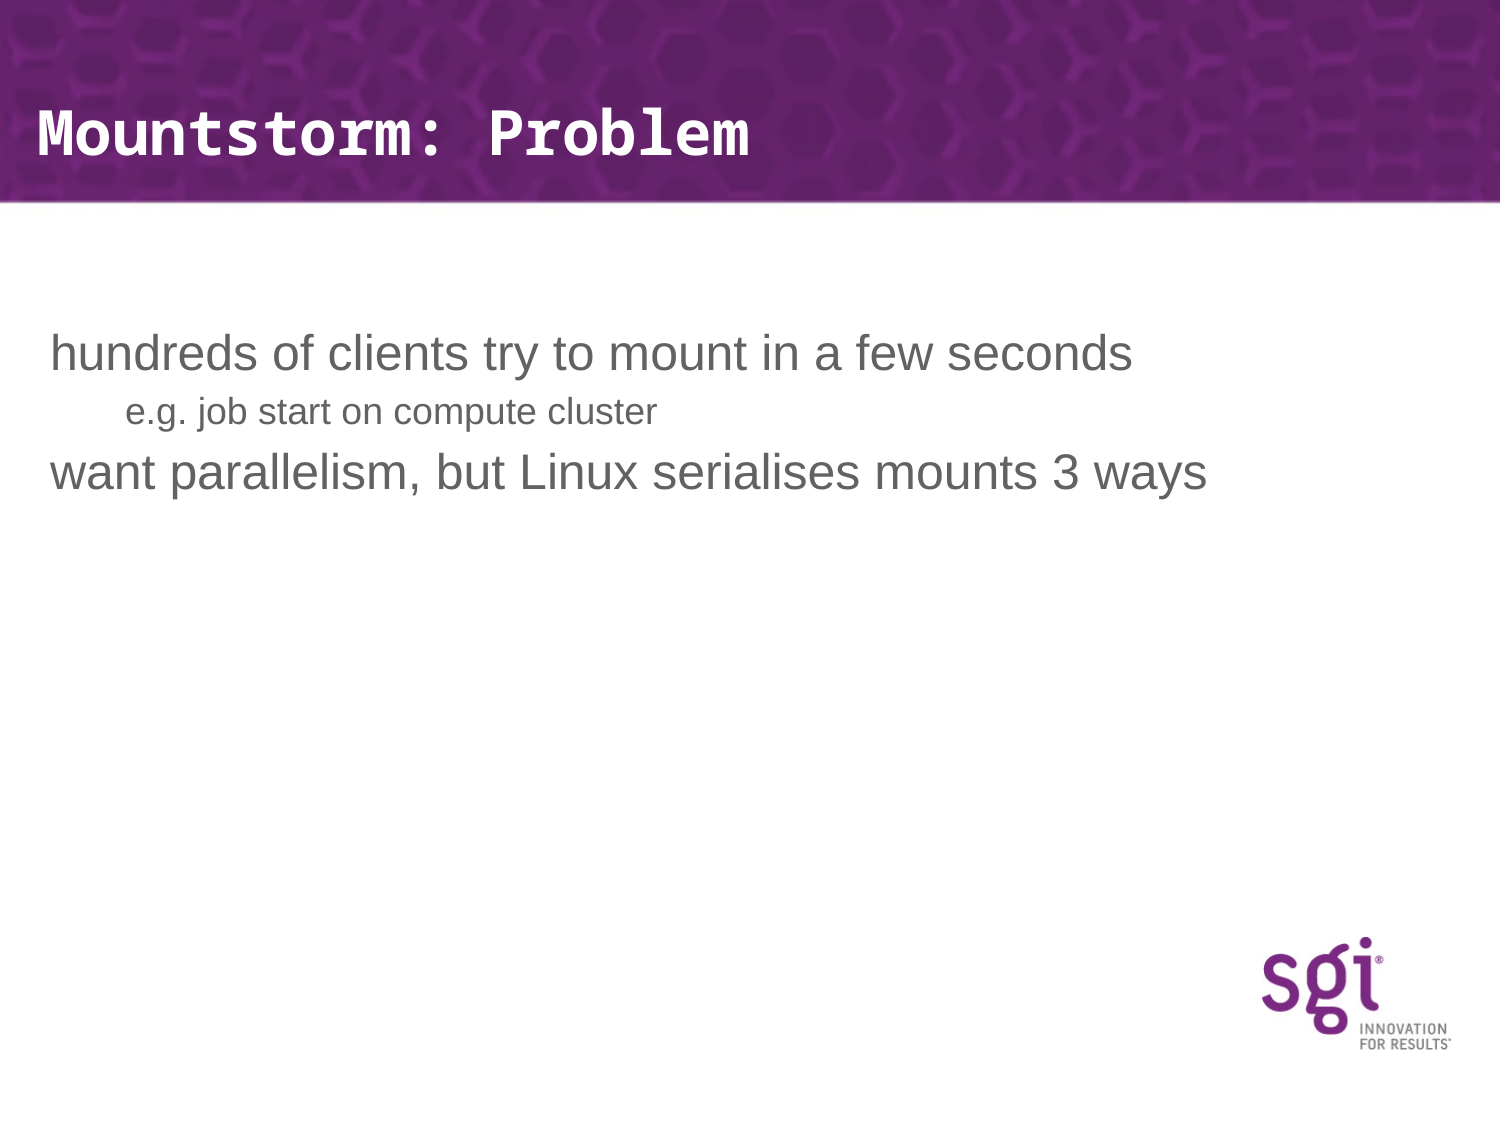

# Mountstorm: Problem
hundreds of clients try to mount in a few seconds
e.g. job start on compute cluster
want parallelism, but Linux serialises mounts 3 ways